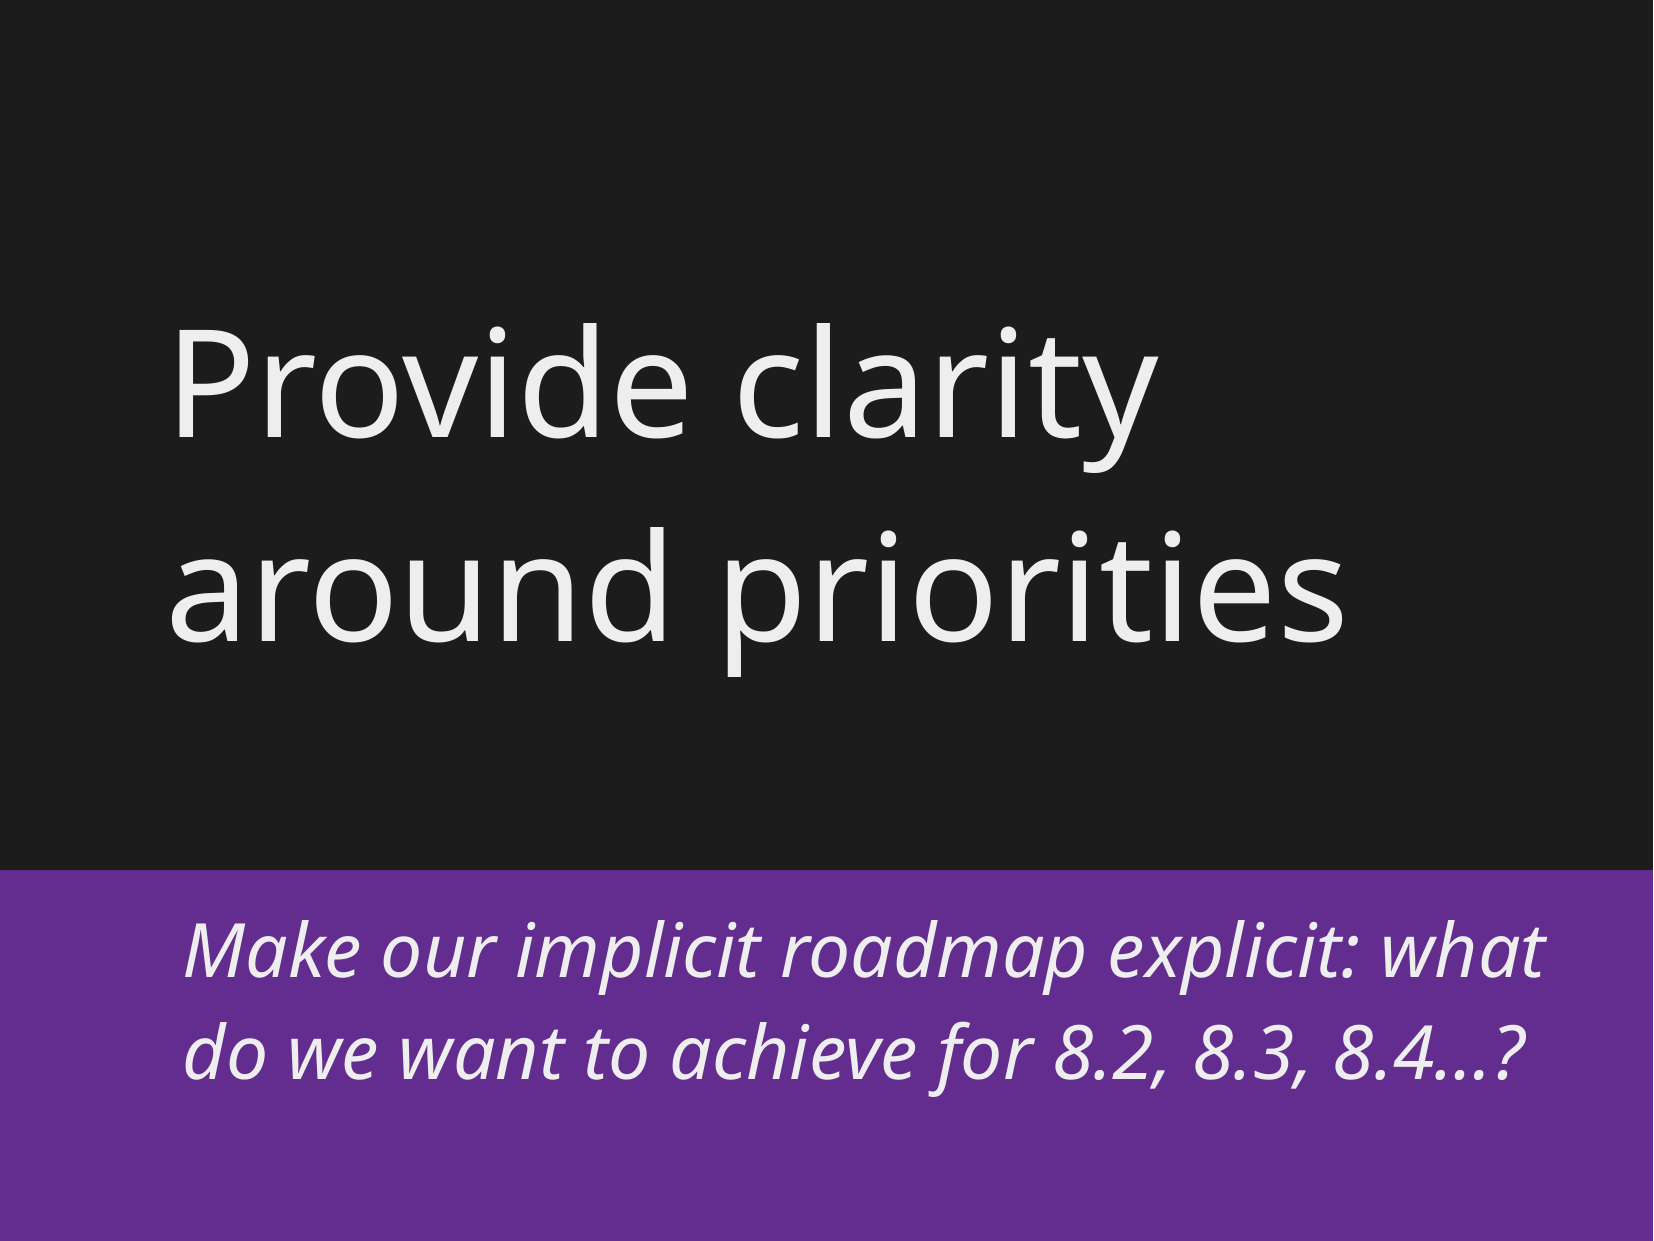

# Provide clarity around priorities
Make our implicit roadmap explicit: what do we want to achieve for 8.2, 8.3, 8.4…?